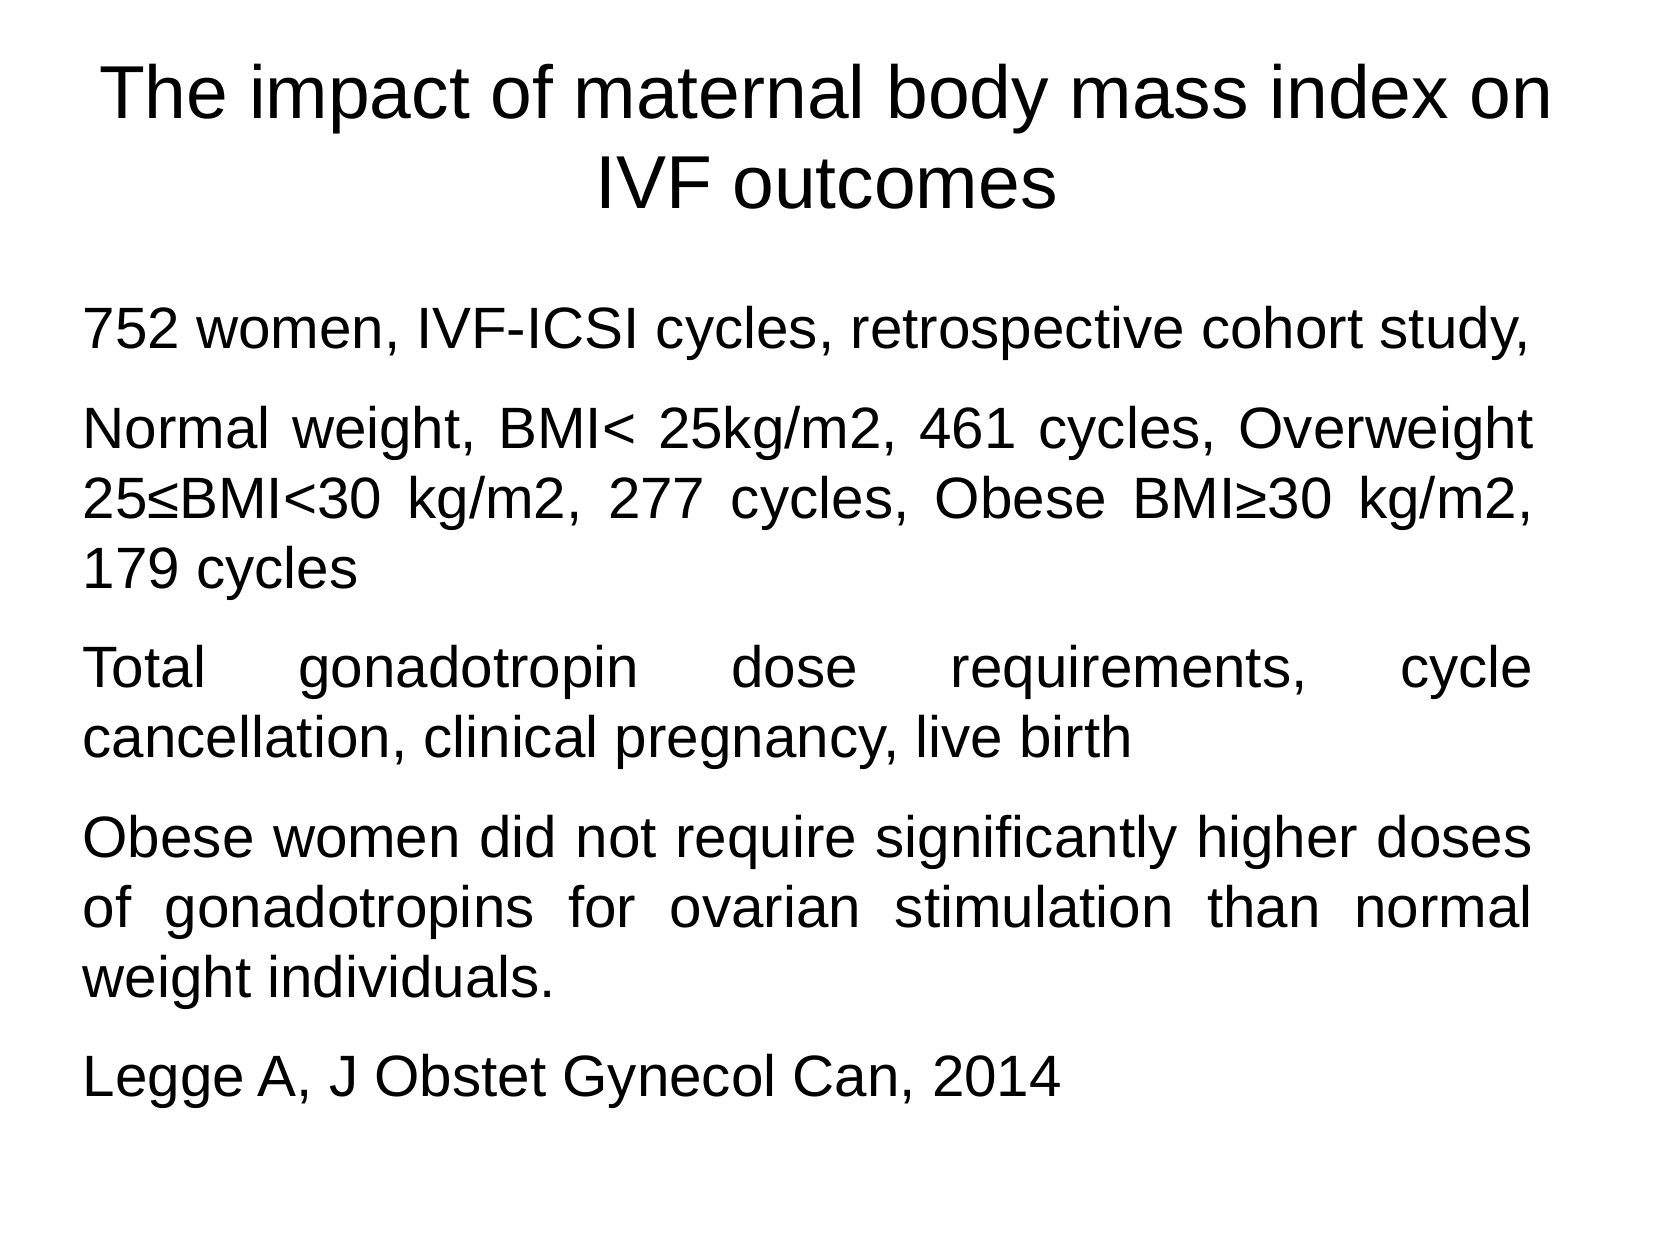

# The impact of maternal body mass index on IVF outcomes
752 women, IVF-ICSI cycles, retrospective cohort study,
Normal weight, BMI< 25kg/m2, 461 cycles, Overweight 25≤BMI<30 kg/m2, 277 cycles, Obese BMI≥30 kg/m2, 179 cycles
Total gonadotropin dose requirements, cycle cancellation, clinical pregnancy, live birth
Obese women did not require significantly higher doses of gonadotropins for ovarian stimulation than normal weight individuals.
Legge A, J Obstet Gynecol Can, 2014